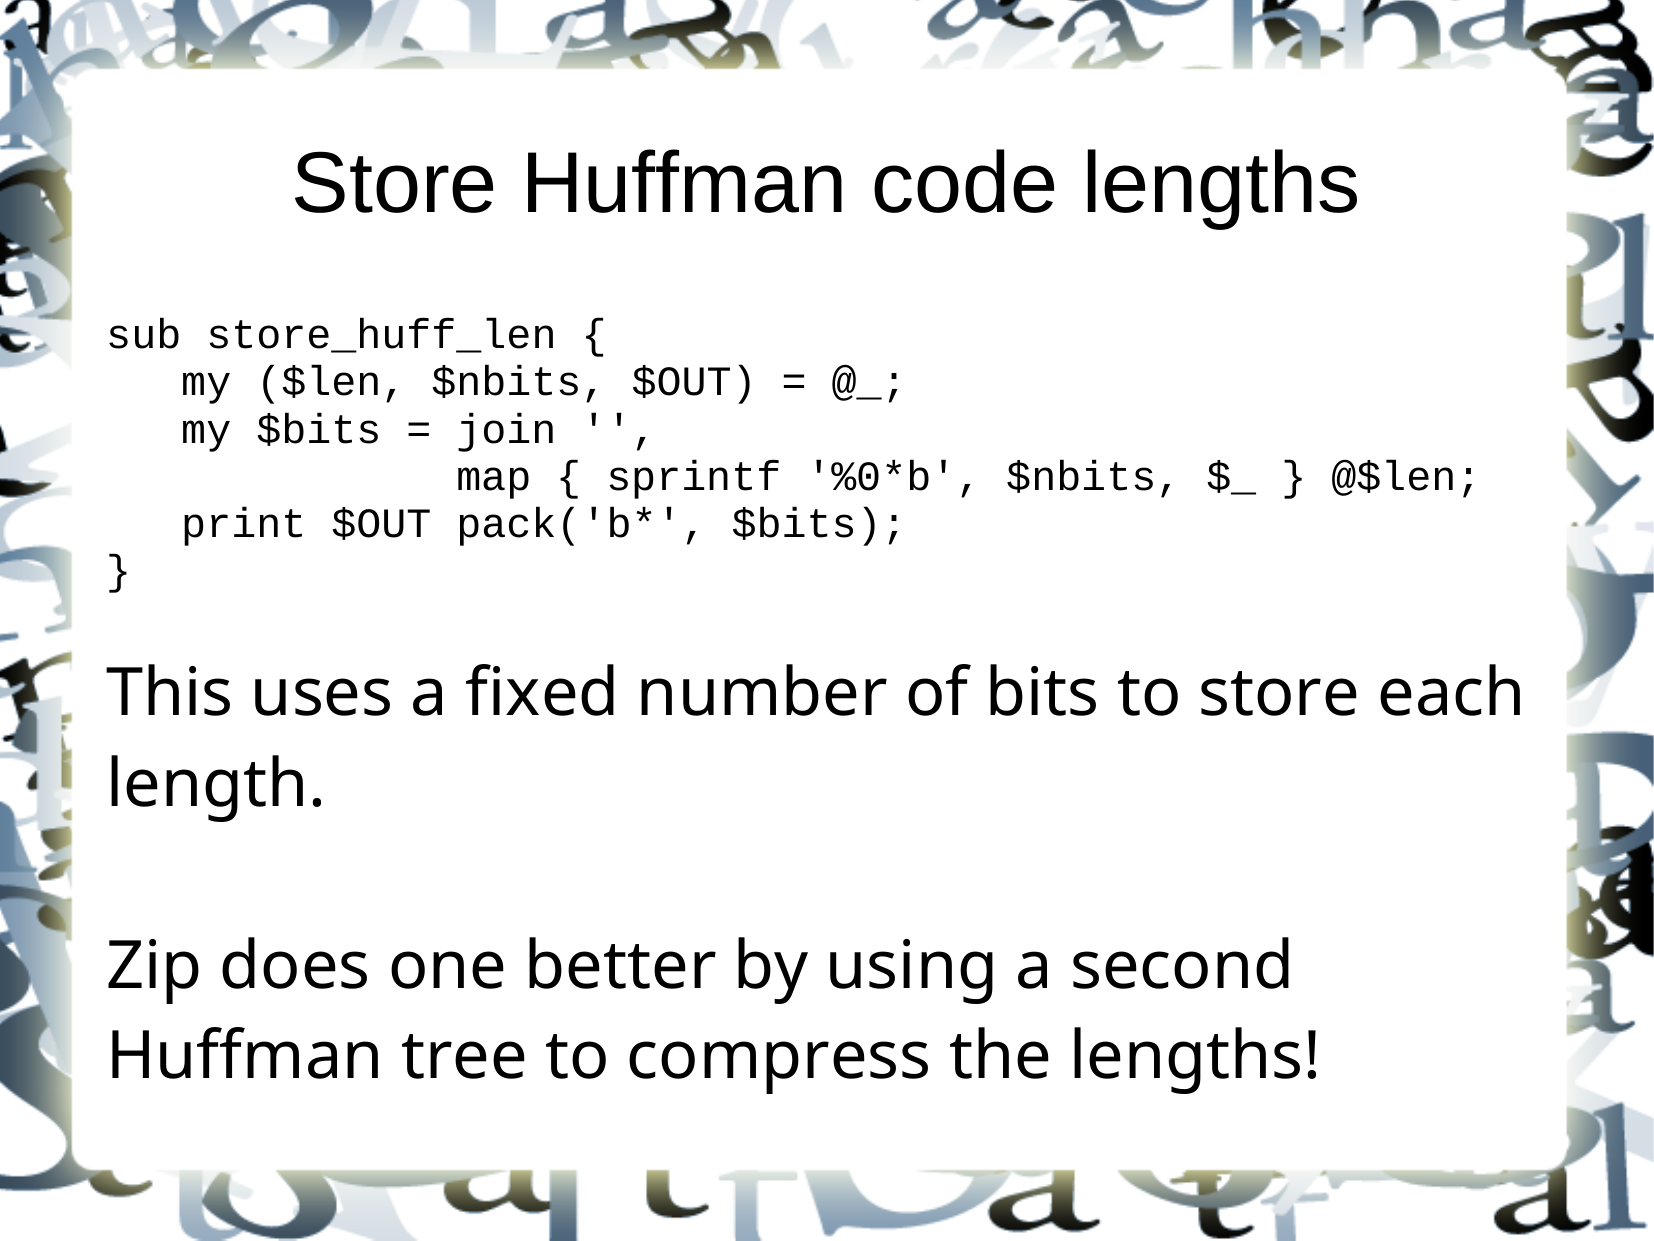

# Store Huffman code lengths
sub store_huff_len {
 my ($len, $nbits, $OUT) = @_;
 my $bits = join '',
 map { sprintf '%0*b', $nbits, $_ } @$len;
 print $OUT pack('b*', $bits);
}
This uses a fixed number of bits to store each length.
Zip does one better by using a second Huffman tree to compress the lengths!